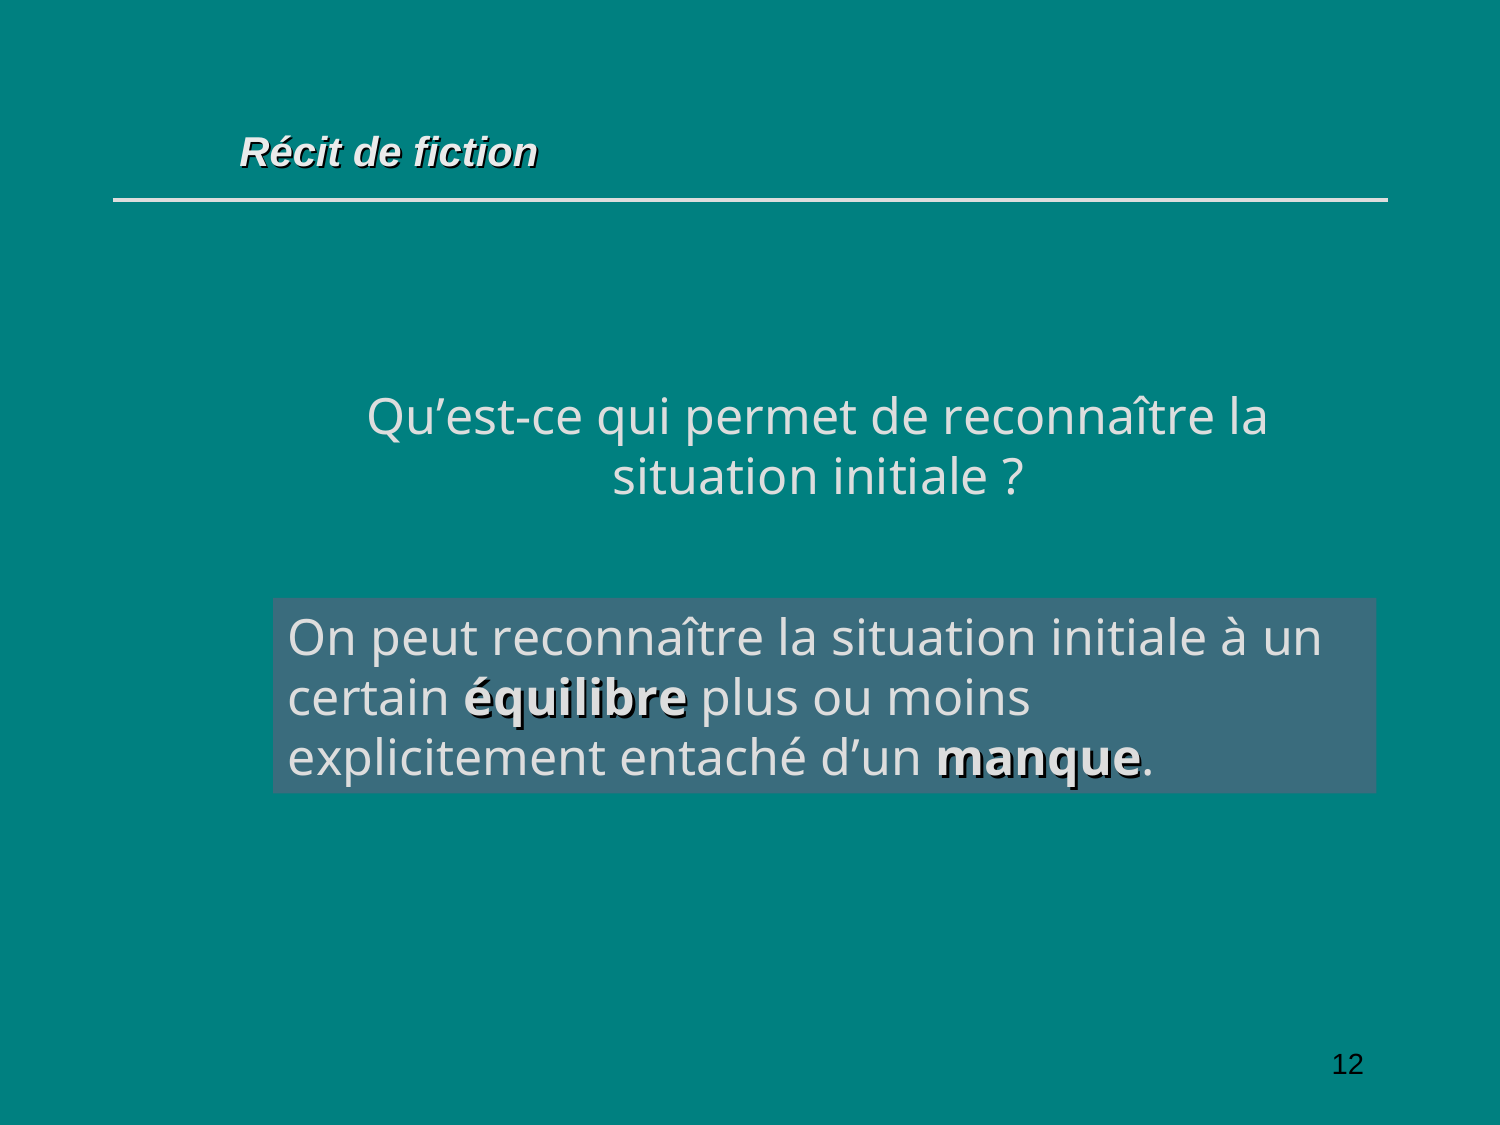

Récit de fiction
Qu’est-ce qui permet de reconnaître la situation initiale ?
On peut reconnaître la situation initiale à un certain équilibre plus ou moins explicitement entaché d’un manque.
12